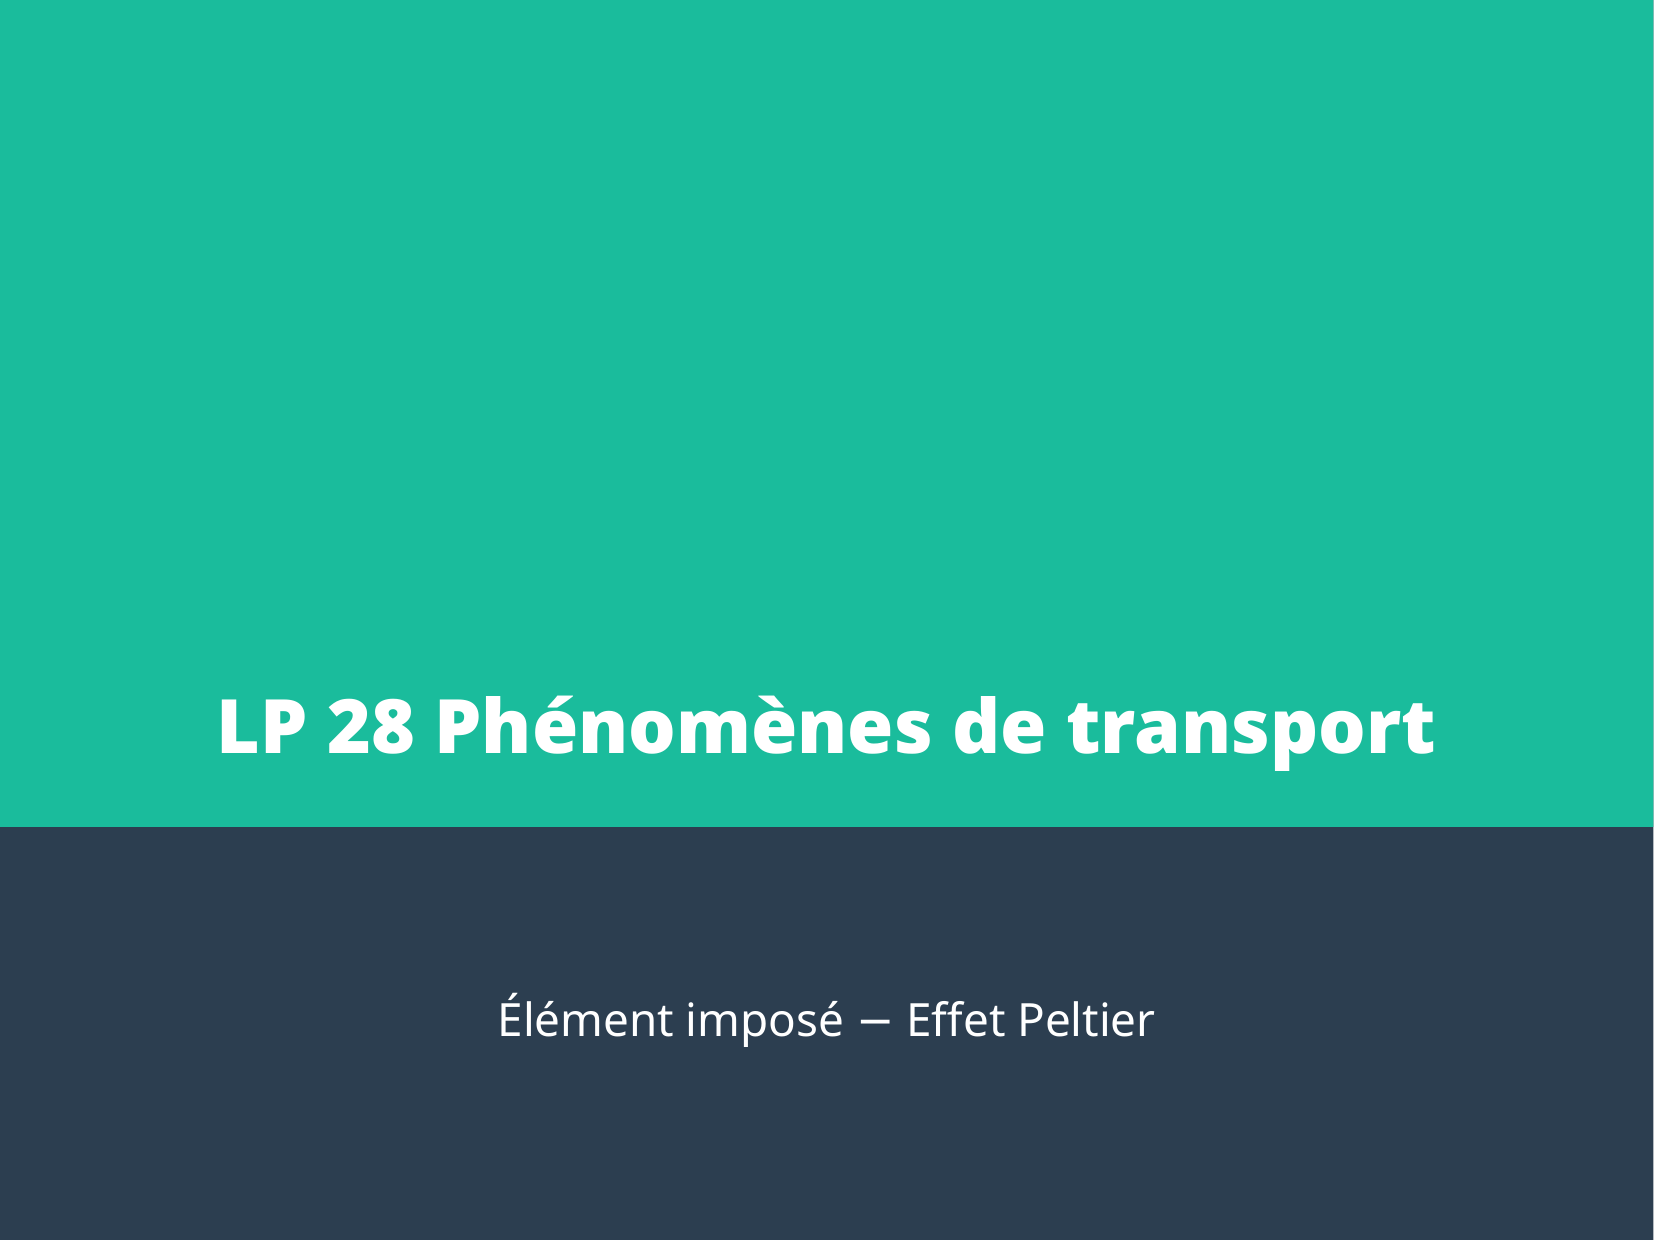

# LP 28 Phénomènes de transport
Élément imposé − Effet Peltier